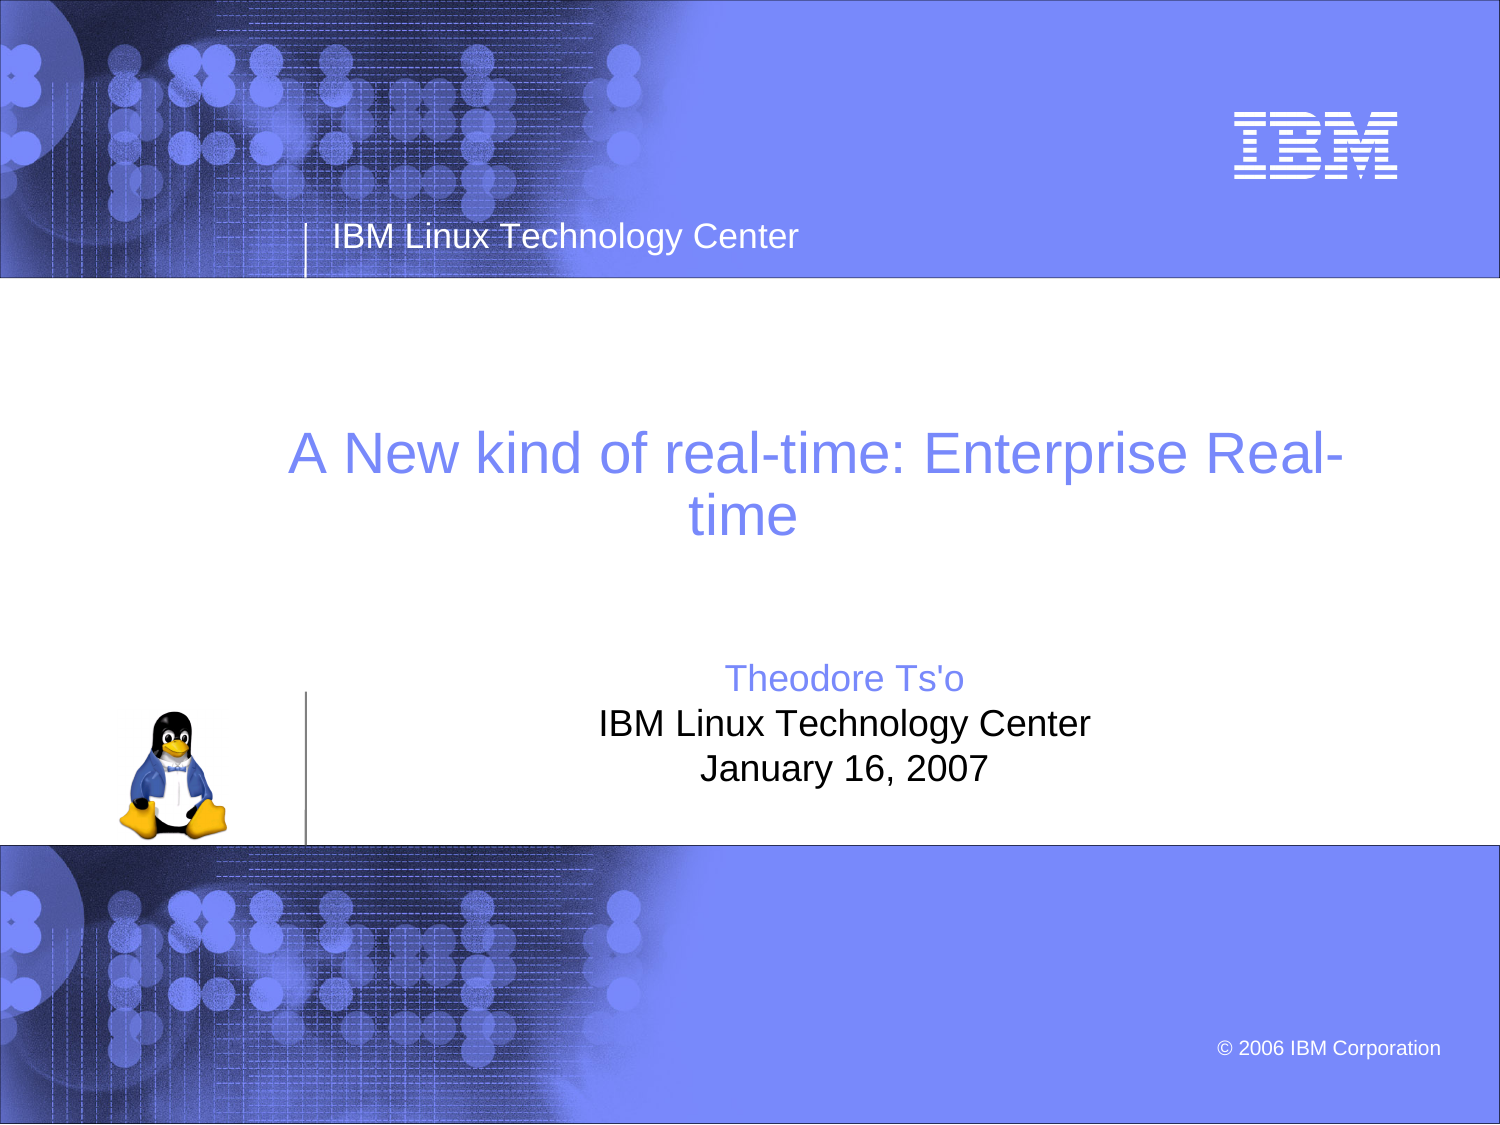

# A New kind of real-time: Enterprise Real-time
Theodore Ts'o
IBM Linux Technology Center
January 16, 2007